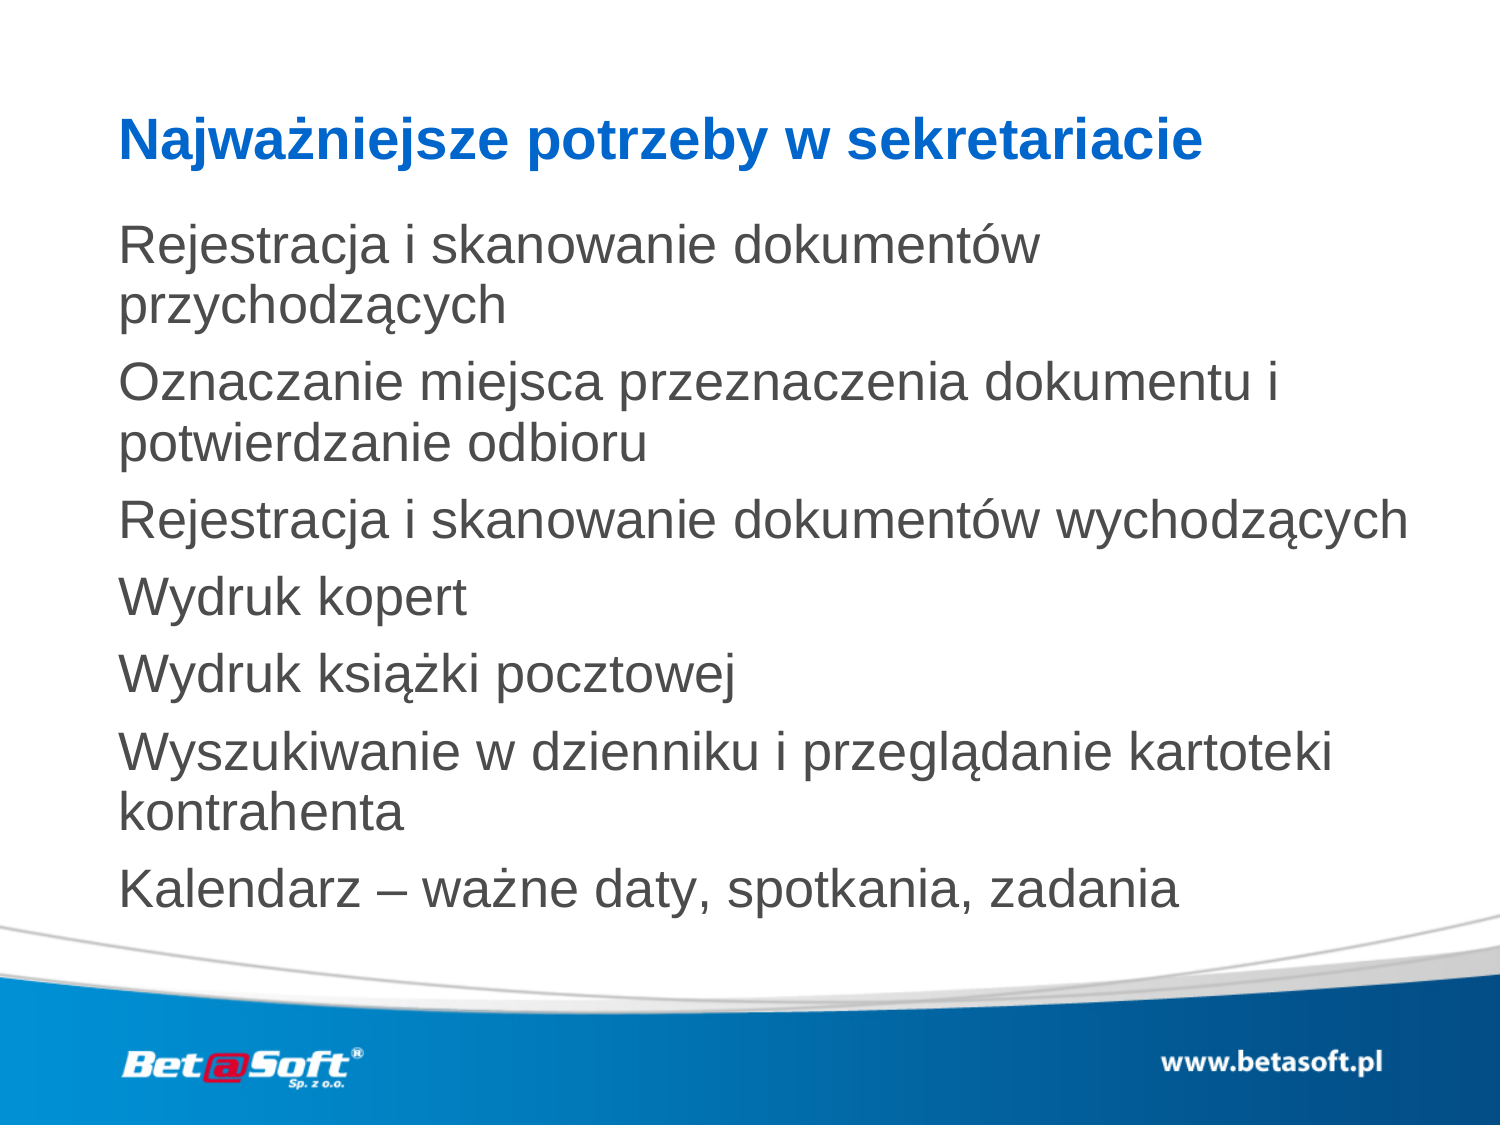

# Najważniejsze potrzeby w sekretariacie
Rejestracja i skanowanie dokumentów przychodzących
Oznaczanie miejsca przeznaczenia dokumentu i potwierdzanie odbioru
Rejestracja i skanowanie dokumentów wychodzących
Wydruk kopert
Wydruk książki pocztowej
Wyszukiwanie w dzienniku i przeglądanie kartoteki kontrahenta
Kalendarz – ważne daty, spotkania, zadania